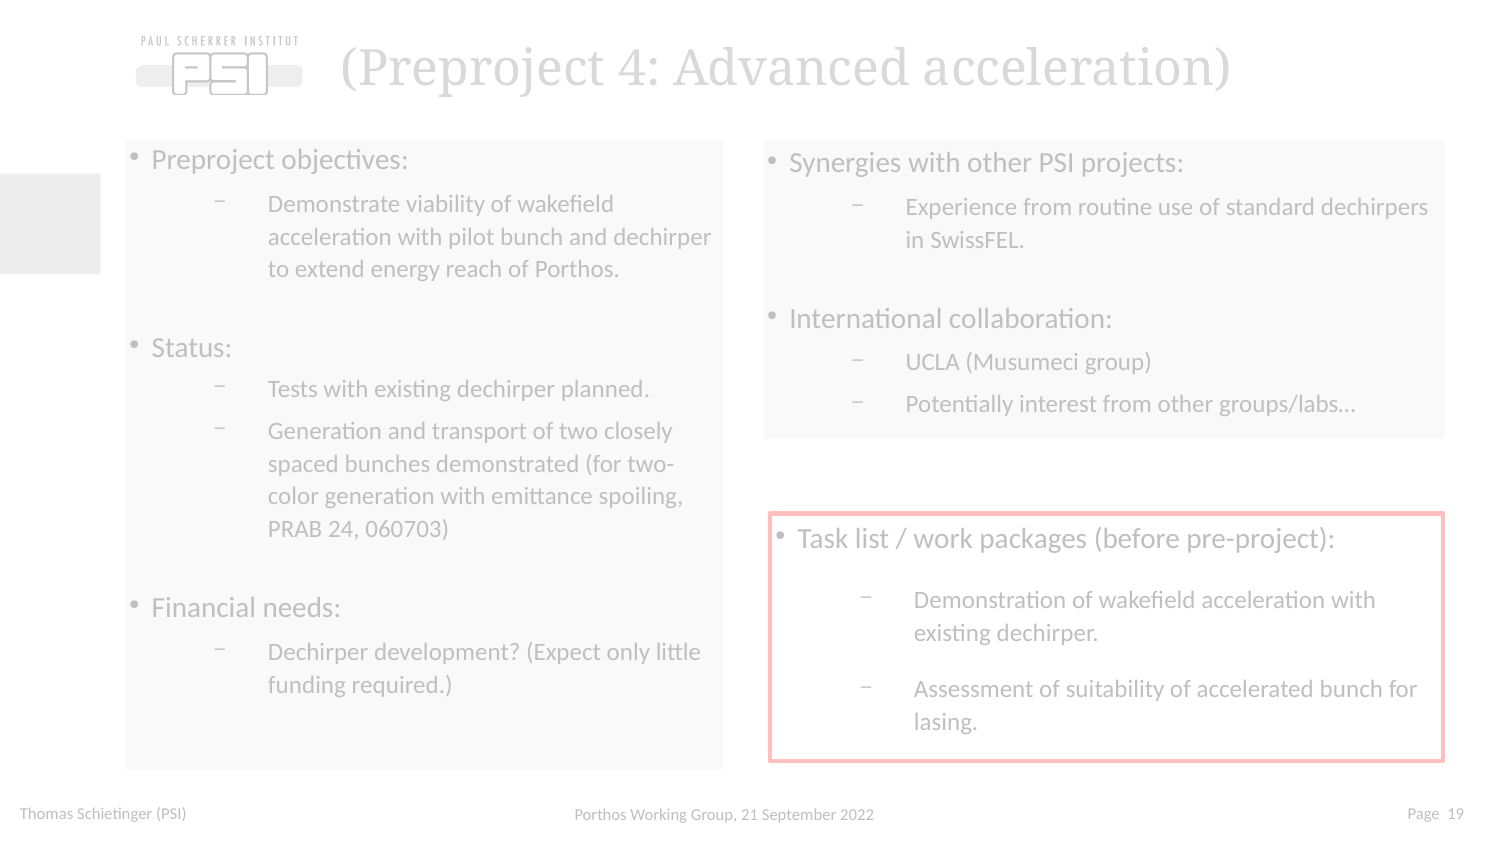

(Preproject 4: Advanced acceleration)
# Preproject objectives:
Demonstrate viability of wakefield acceleration with pilot bunch and dechirper to extend energy reach of Porthos.
Status:
Tests with existing dechirper planned.
Generation and transport of two closely spaced bunches demonstrated (for two-color generation with emittance spoiling, PRAB 24, 060703)
Financial needs:
Dechirper development? (Expect only little funding required.)
Synergies with other PSI projects:
Experience from routine use of standard dechirpers in SwissFEL.
International collaboration:
UCLA (Musumeci group)
Potentially interest from other groups/labs…
Task list / work packages (before pre-project):
Demonstration of wakefield acceleration with existing dechirper.
Assessment of suitability of accelerated bunch for lasing.